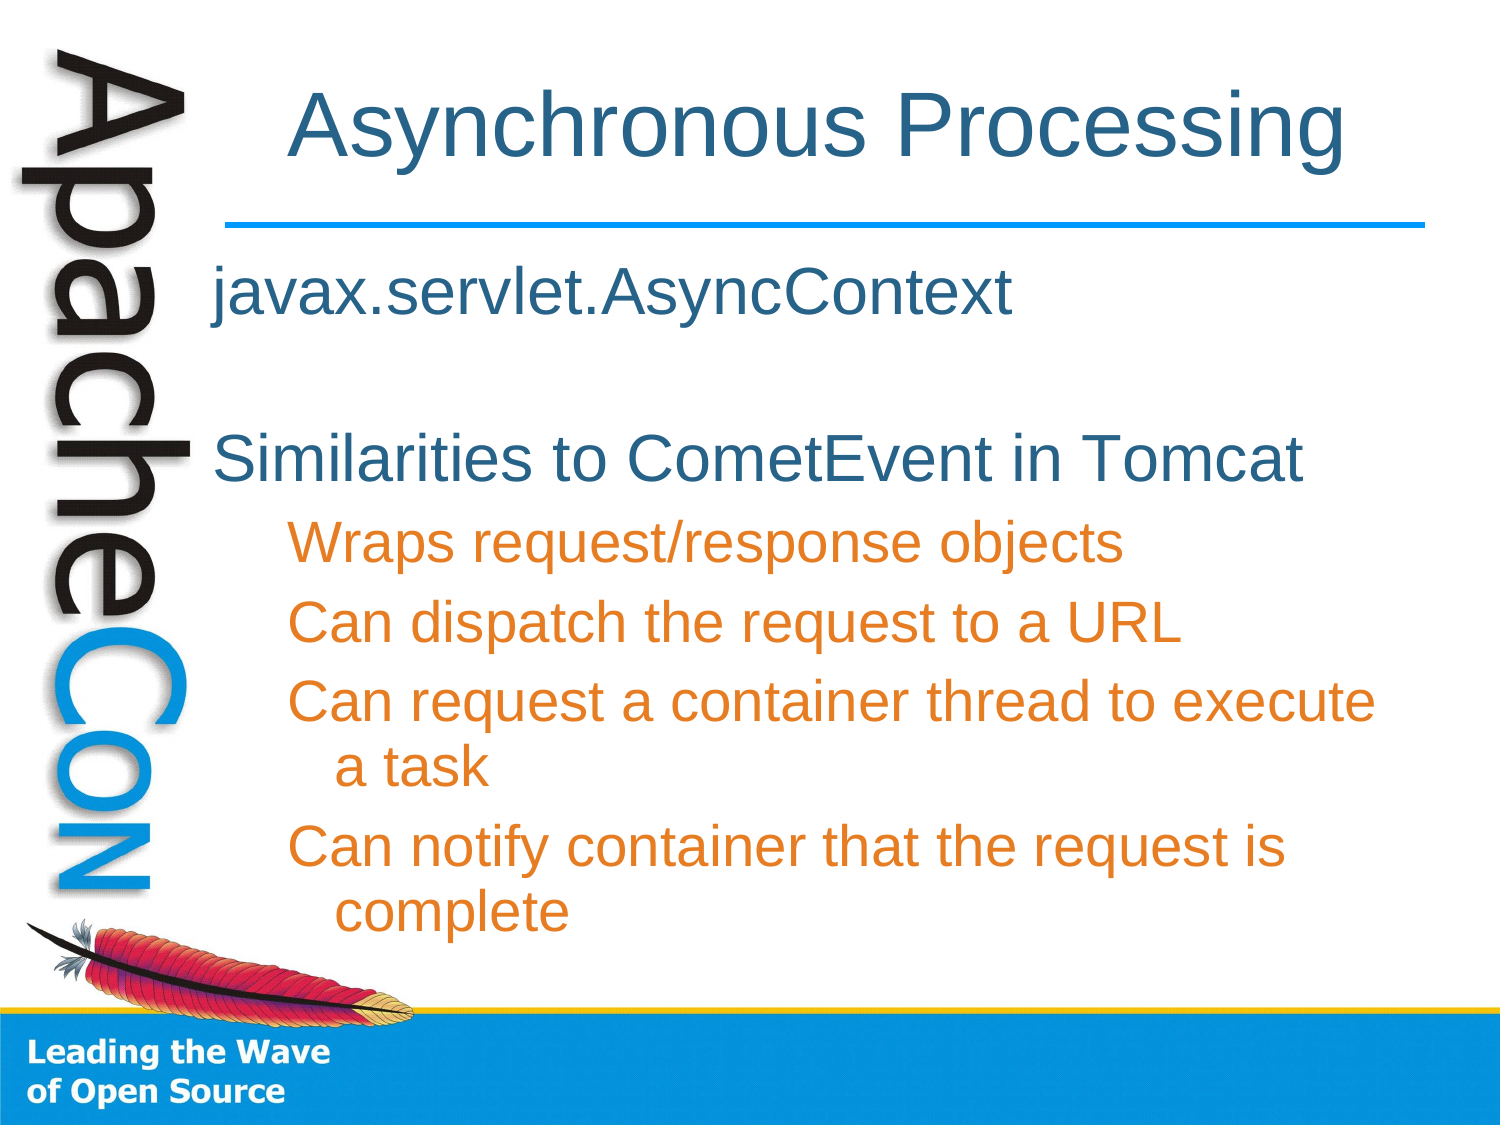

# Asynchronous Processing
javax.servlet.AsyncContext
Similarities to CometEvent in Tomcat
Wraps request/response objects
Can dispatch the request to a URL
Can request a container thread to execute a task
Can notify container that the request is complete